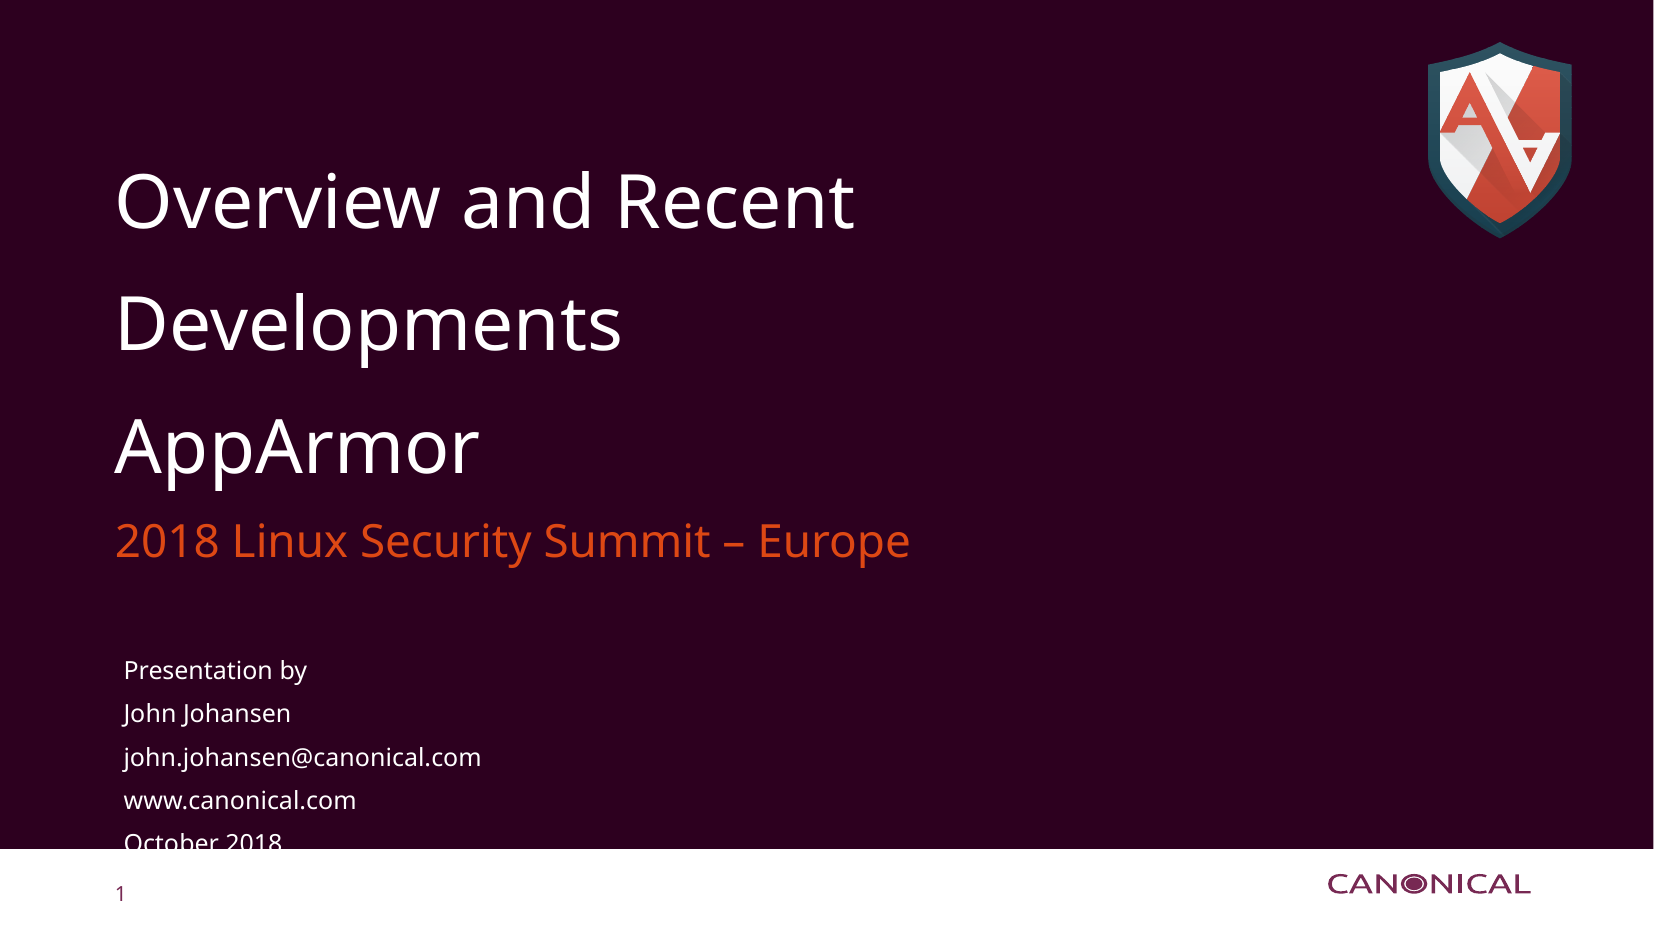

# Overview and Recent Developments AppArmor 2018 Linux Security Summit – Europe
Presentation by
John Johansen
john.johansen@canonical.com
www.canonical.com
October 2018